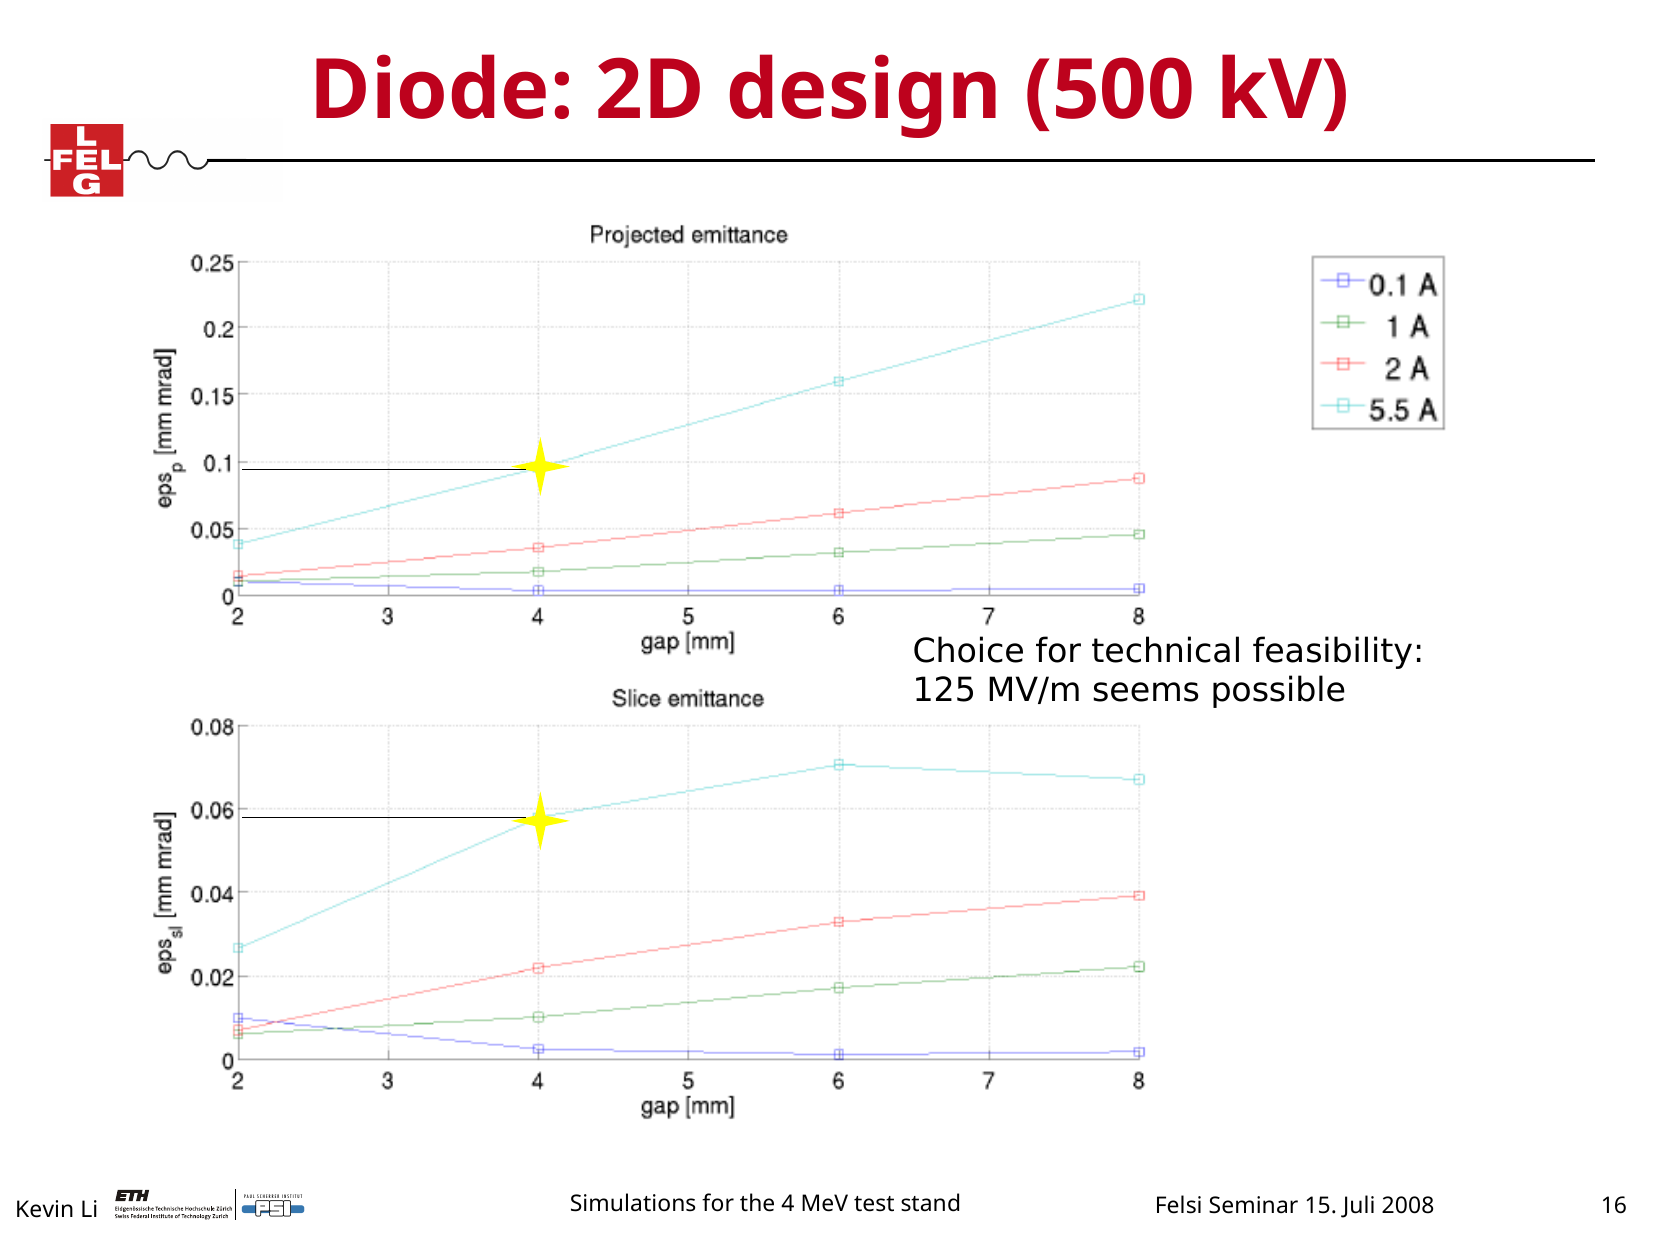

# Diode: 2D design (500 kV)
Choice for technical feasibility:
125 MV/m seems possible